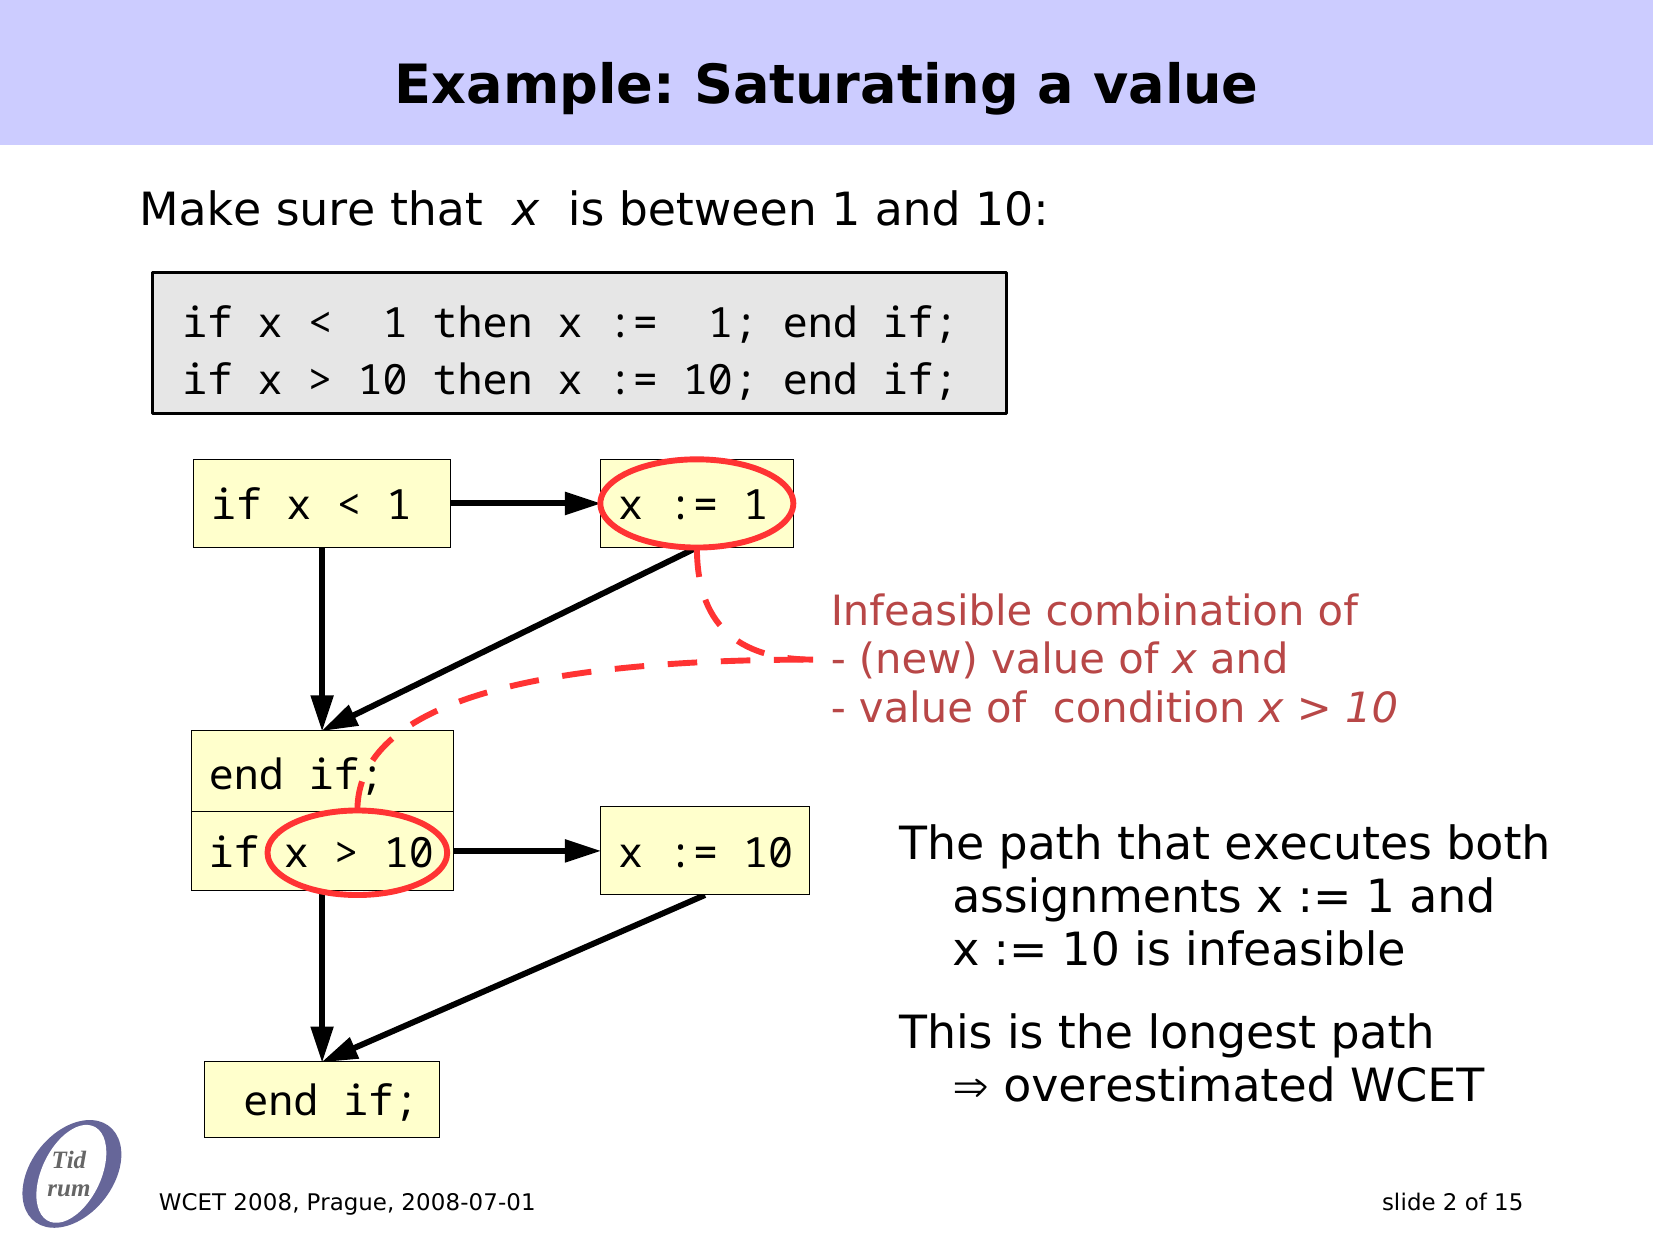

# Example: Saturating a value
Make sure that x is between 1 and 10:
if x < 1 then x := 1; end if;
if x > 10 then x := 10; end if;
if x < 1
x := 1
Infeasible combination of
- (new) value of x and
- value of condition x > 10
end if;
x := 10
if x > 10
The path that executes both assignments x := 1 and x := 10 is infeasible
This is the longest path
 overestimated WCET
end if;